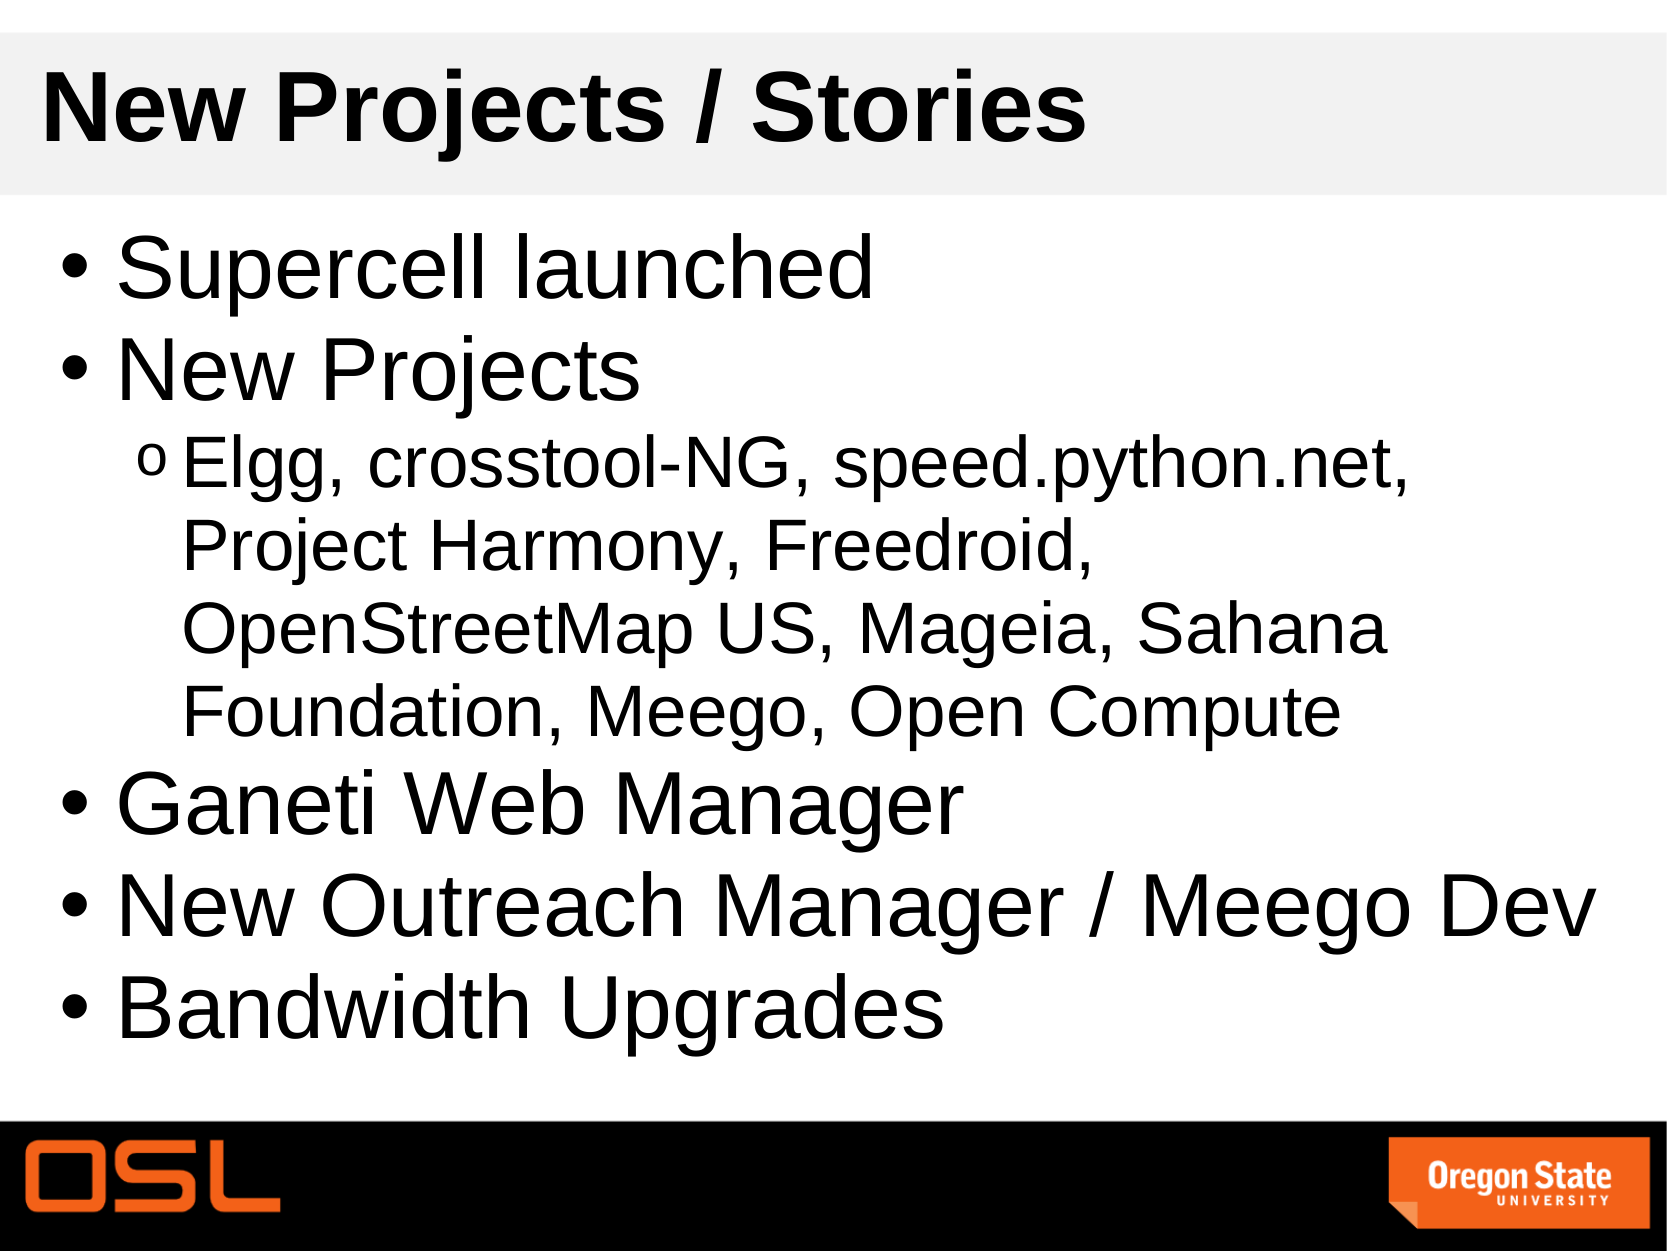

# New Projects / Stories
Supercell launched
New Projects
Elgg, crosstool-NG, speed.python.net, Project Harmony, Freedroid, OpenStreetMap US, Mageia, Sahana Foundation, Meego, Open Compute
Ganeti Web Manager
New Outreach Manager / Meego Dev
Bandwidth Upgrades